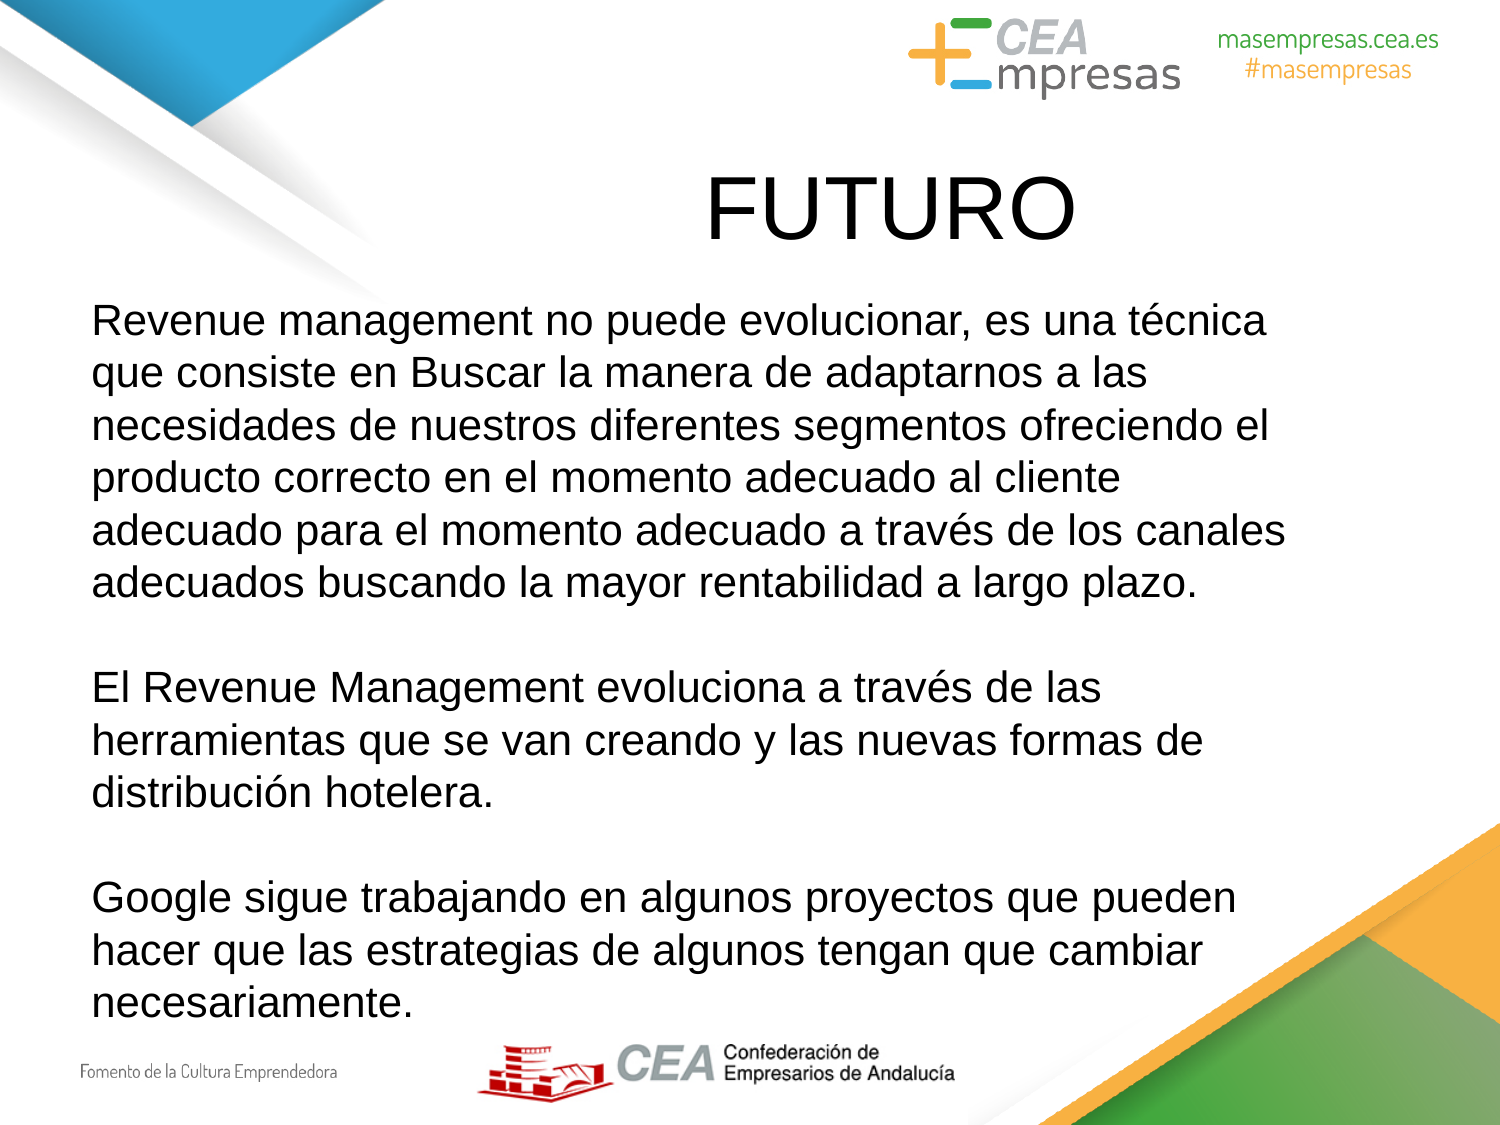

FUTURO
Revenue management no puede evolucionar, es una técnica que consiste en Buscar la manera de adaptarnos a las necesidades de nuestros diferentes segmentos ofreciendo el producto correcto en el momento adecuado al cliente adecuado para el momento adecuado a través de los canales adecuados buscando la mayor rentabilidad a largo plazo.
El Revenue Management evoluciona a través de las herramientas que se van creando y las nuevas formas de distribución hotelera.
Google sigue trabajando en algunos proyectos que pueden hacer que las estrategias de algunos tengan que cambiar necesariamente.